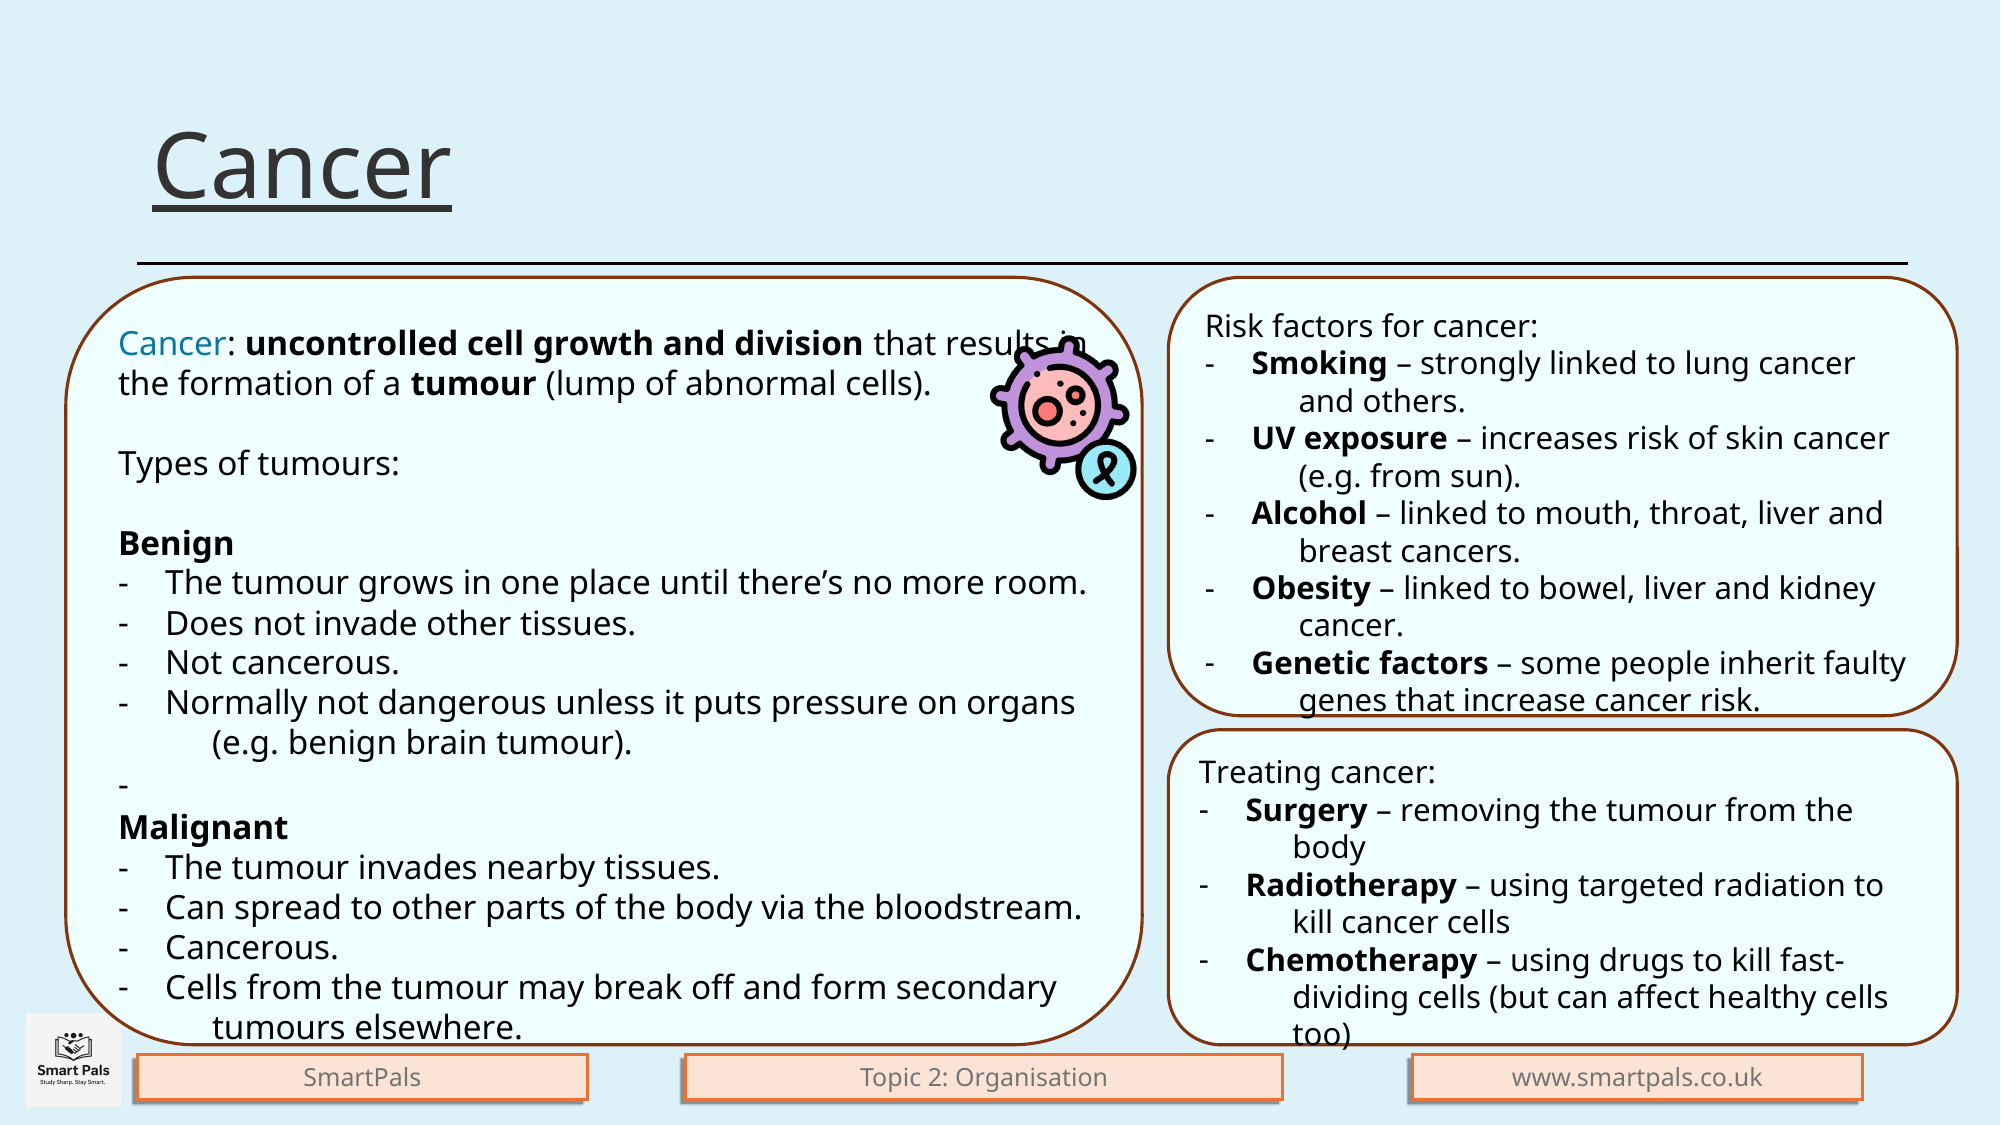

# Cancer
Cancer: uncontrolled cell growth and division that results in the formation of a tumour (lump of abnormal cells).
Types of tumours:
Benign
The tumour grows in one place until there’s no more room.
Does not invade other tissues.
Not cancerous.
Normally not dangerous unless it puts pressure on organs (e.g. benign brain tumour).
Malignant
The tumour invades nearby tissues.
Can spread to other parts of the body via the bloodstream.
Cancerous.
Cells from the tumour may break off and form secondary tumours elsewhere.
Risk factors for cancer:
Smoking – strongly linked to lung cancer and others.
UV exposure – increases risk of skin cancer (e.g. from sun).
Alcohol – linked to mouth, throat, liver and breast cancers.
Obesity – linked to bowel, liver and kidney cancer.
Genetic factors – some people inherit faulty genes that increase cancer risk.
Treating cancer:
Surgery – removing the tumour from the body
Radiotherapy – using targeted radiation to kill cancer cells
Chemotherapy – using drugs to kill fast-dividing cells (but can affect healthy cells too)